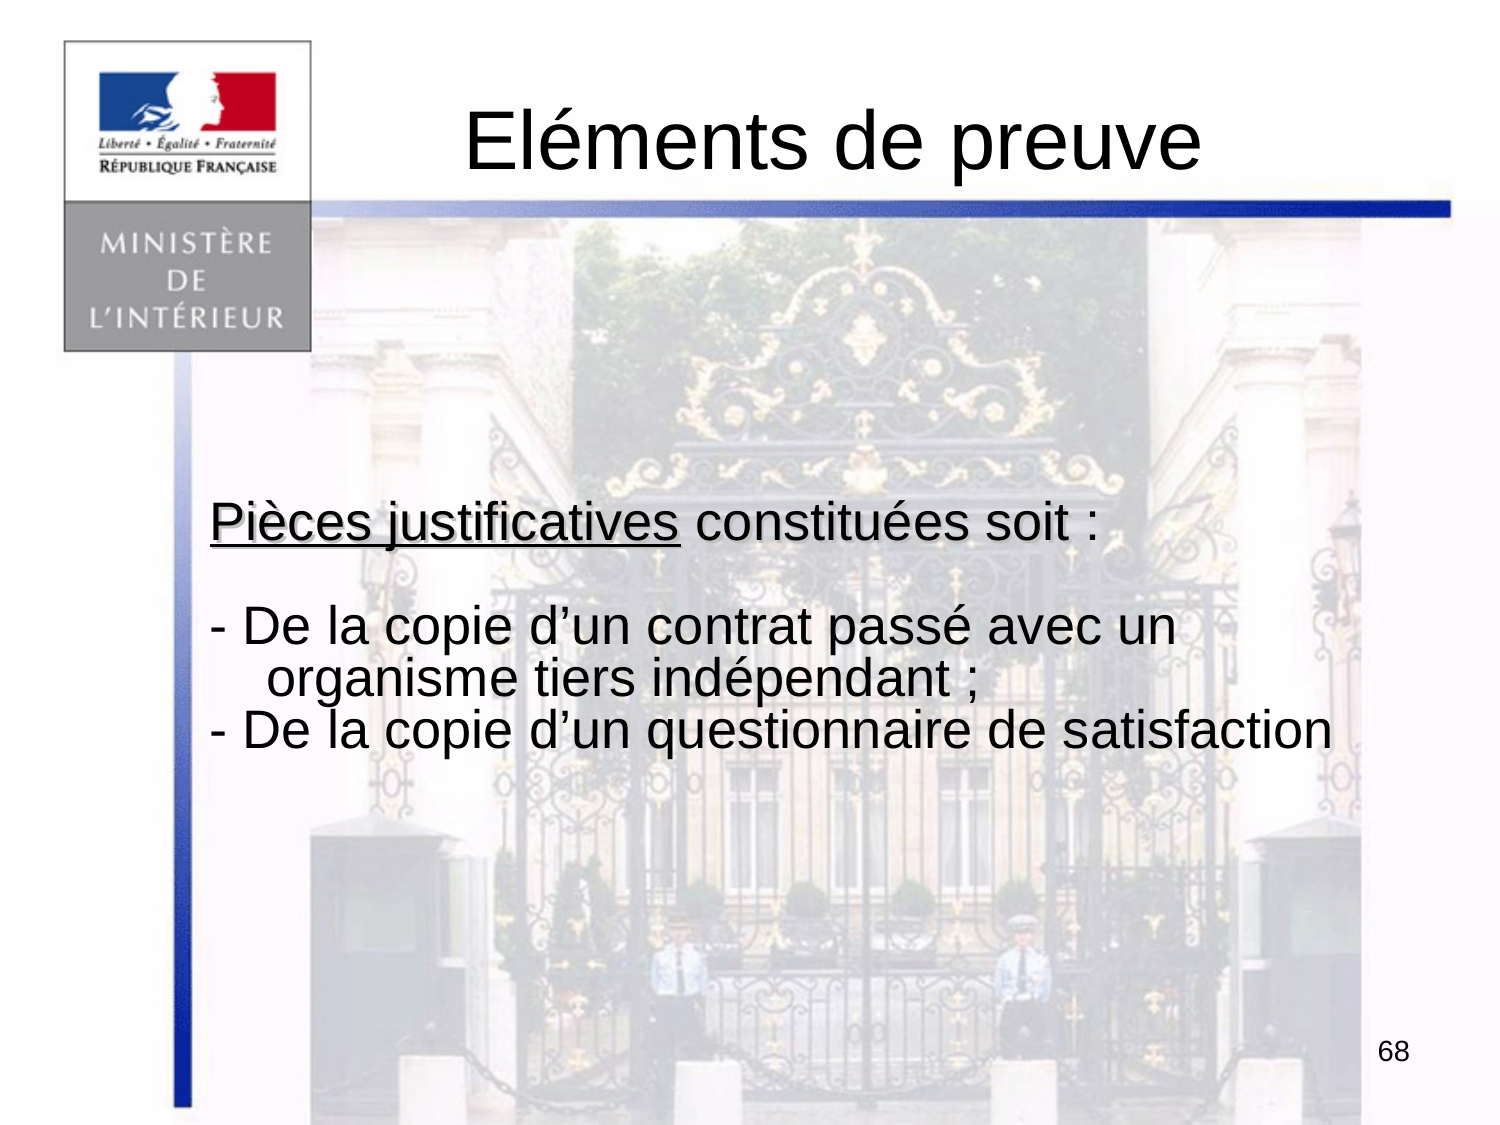

# Eléments de preuve
Pièces justificatives constituées soit :
- De la copie d’un contrat passé avec un organisme tiers indépendant ;
- De la copie d’un questionnaire de satisfaction